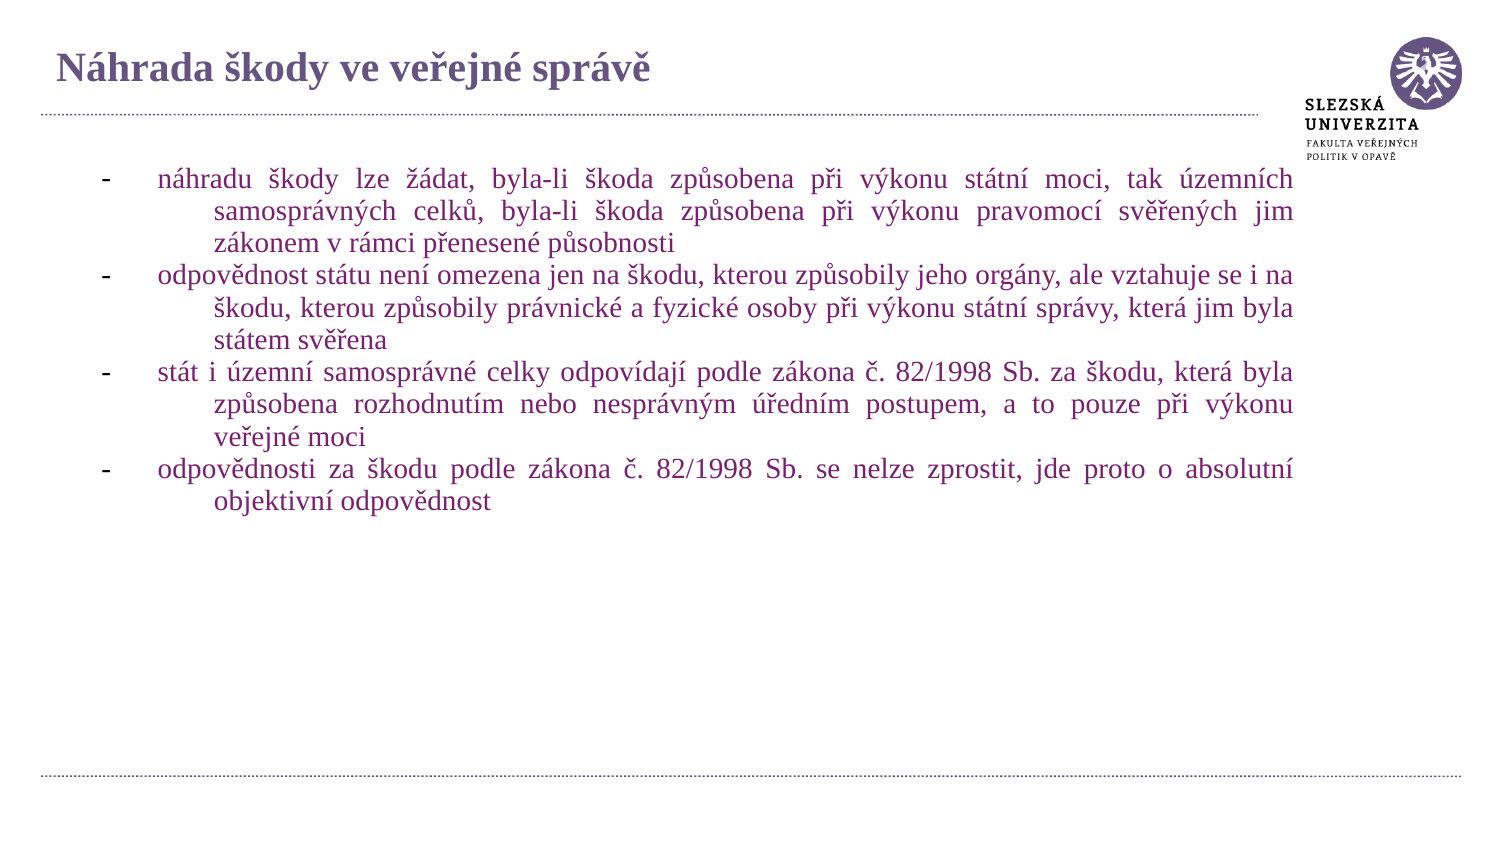

# Náhrada škody ve veřejné správě
náhradu škody lze žádat, byla-li škoda způsobena při výkonu státní moci, tak územních samosprávných celků, byla-li škoda způsobena při výkonu pravomocí svěřených jim zákonem v rámci přenesené působnosti
odpovědnost státu není omezena jen na škodu, kterou způsobily jeho orgány, ale vztahuje se i na škodu, kterou způsobily právnické a fyzické osoby při výkonu státní správy, která jim byla státem svěřena
stát i územní samosprávné celky odpovídají podle zákona č. 82/1998 Sb. za škodu, která byla způsobena rozhodnutím nebo nesprávným úředním postupem, a to pouze při výkonu veřejné moci
odpovědnosti za škodu podle zákona č. 82/1998 Sb. se nelze zprostit, jde proto o absolutní objektivní odpovědnost